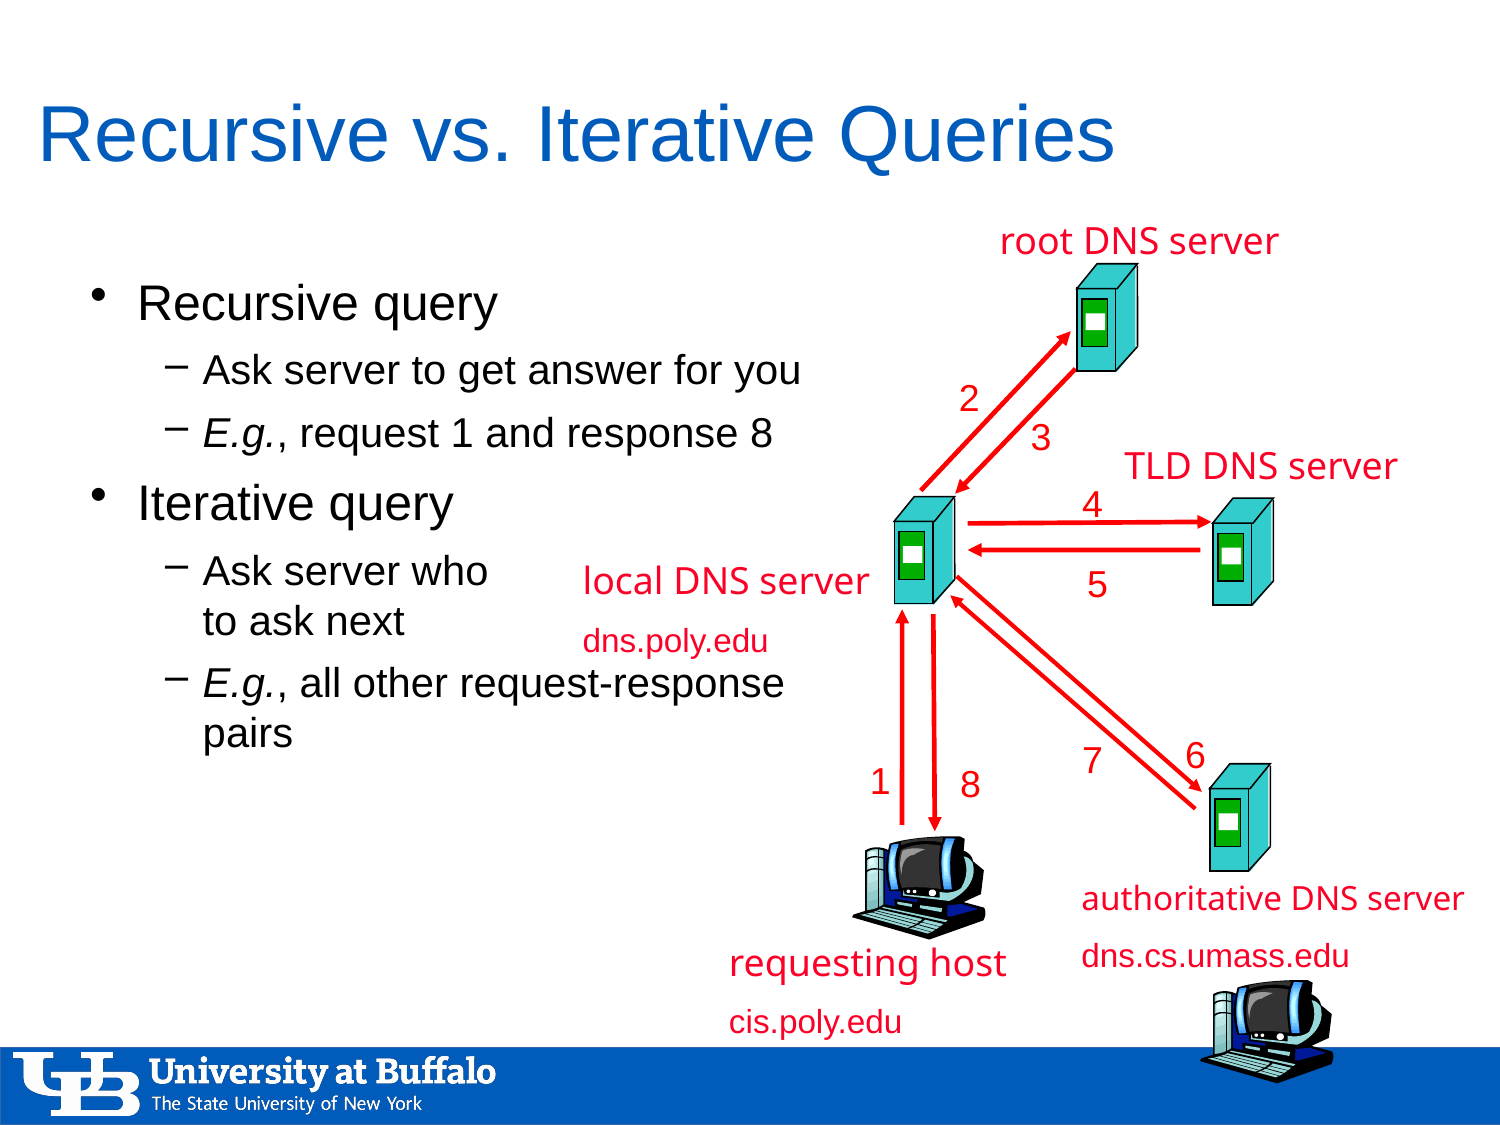

# Recursive vs. Iterative Queries
root DNS server
Recursive query
Ask server to get answer for you
E.g., request 1 and response 8
Iterative query
Ask server who
to ask next
E.g., all other request-response pairs
2
3
TLD DNS server
4
local DNS server
dns.poly.edu
5
6
7
1
8
authoritative DNS server
dns.cs.umass.edu
requesting host
cis.poly.edu